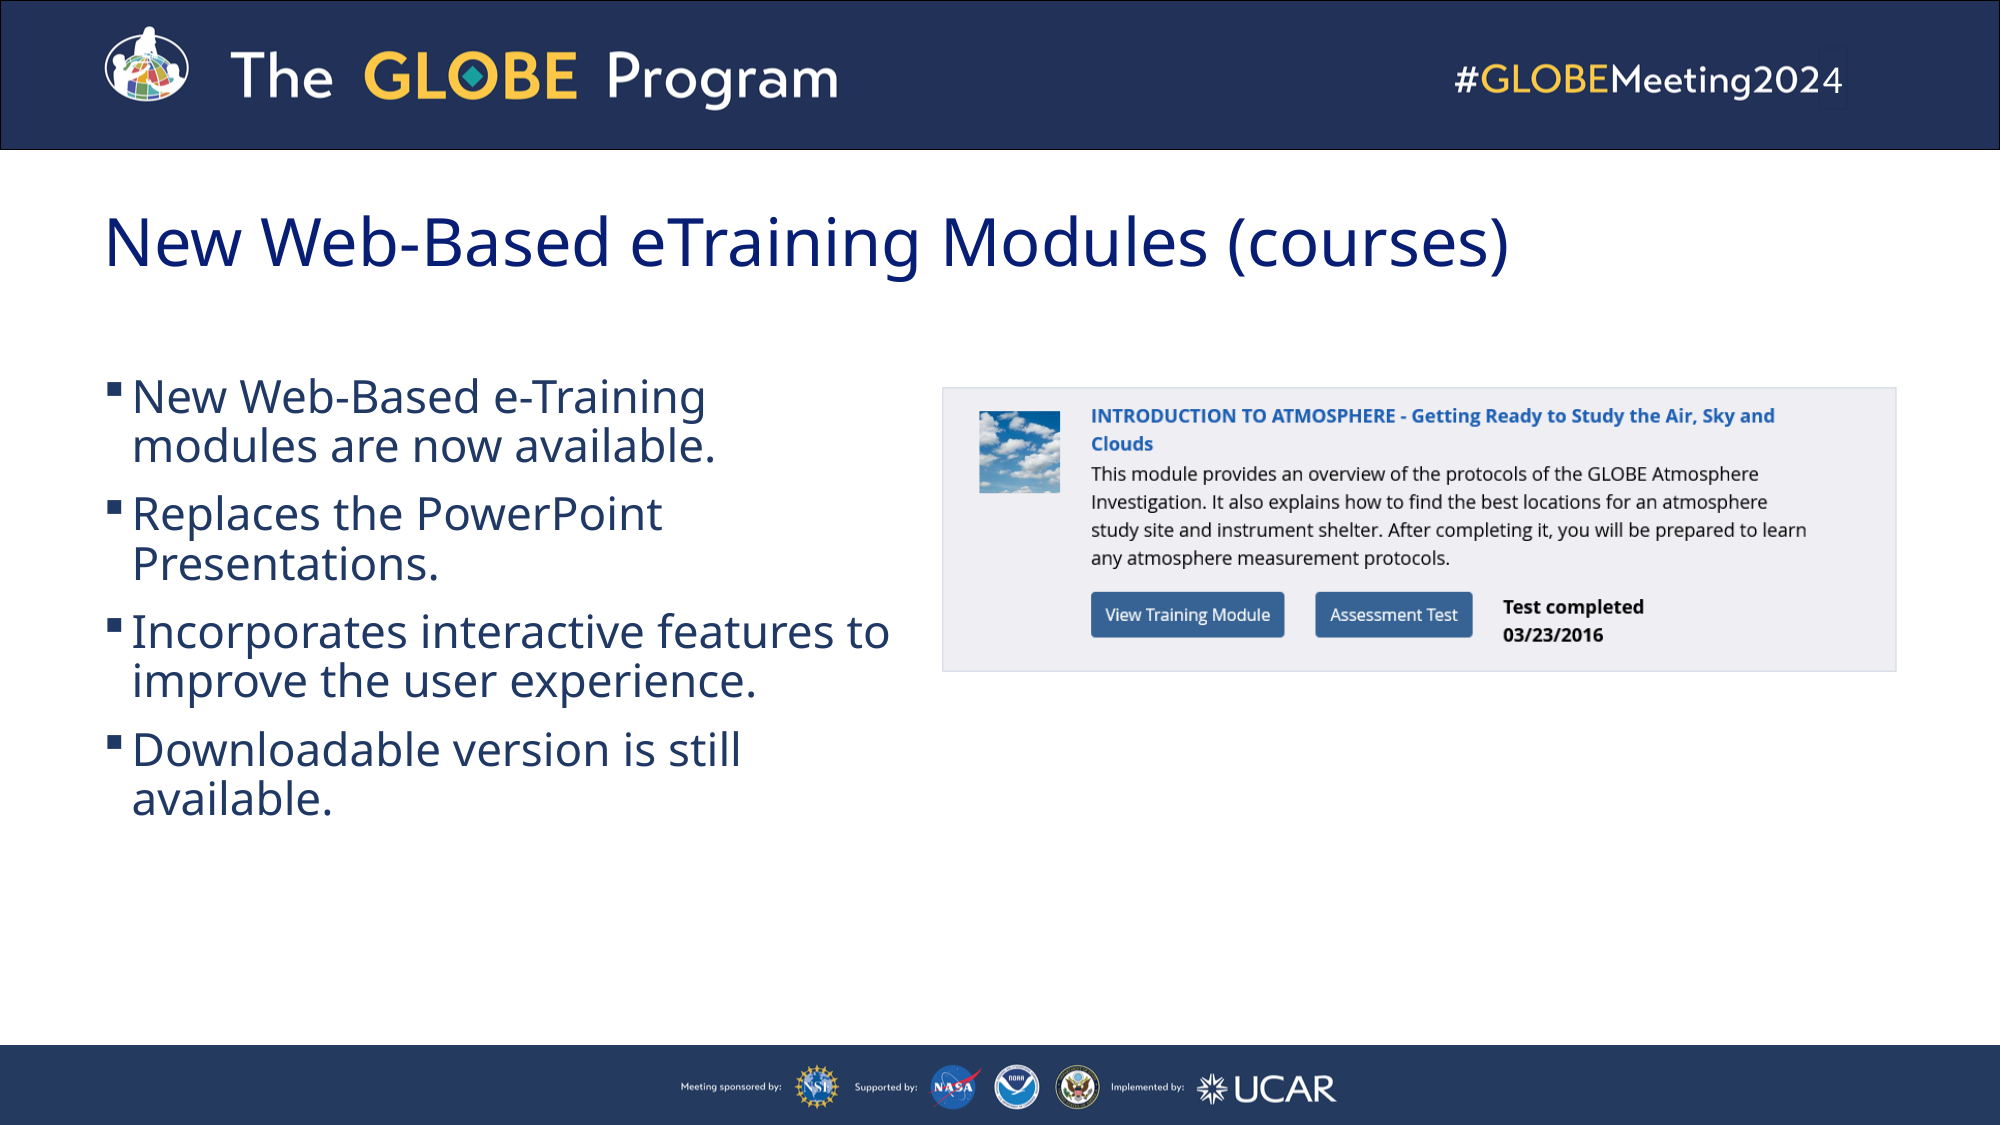

New Web-Based eTraining Modules (courses)
# New Web-Based e-Training modules are now available.
Replaces the PowerPoint Presentations.
Incorporates interactive features to improve the user experience.
Downloadable version is still available.